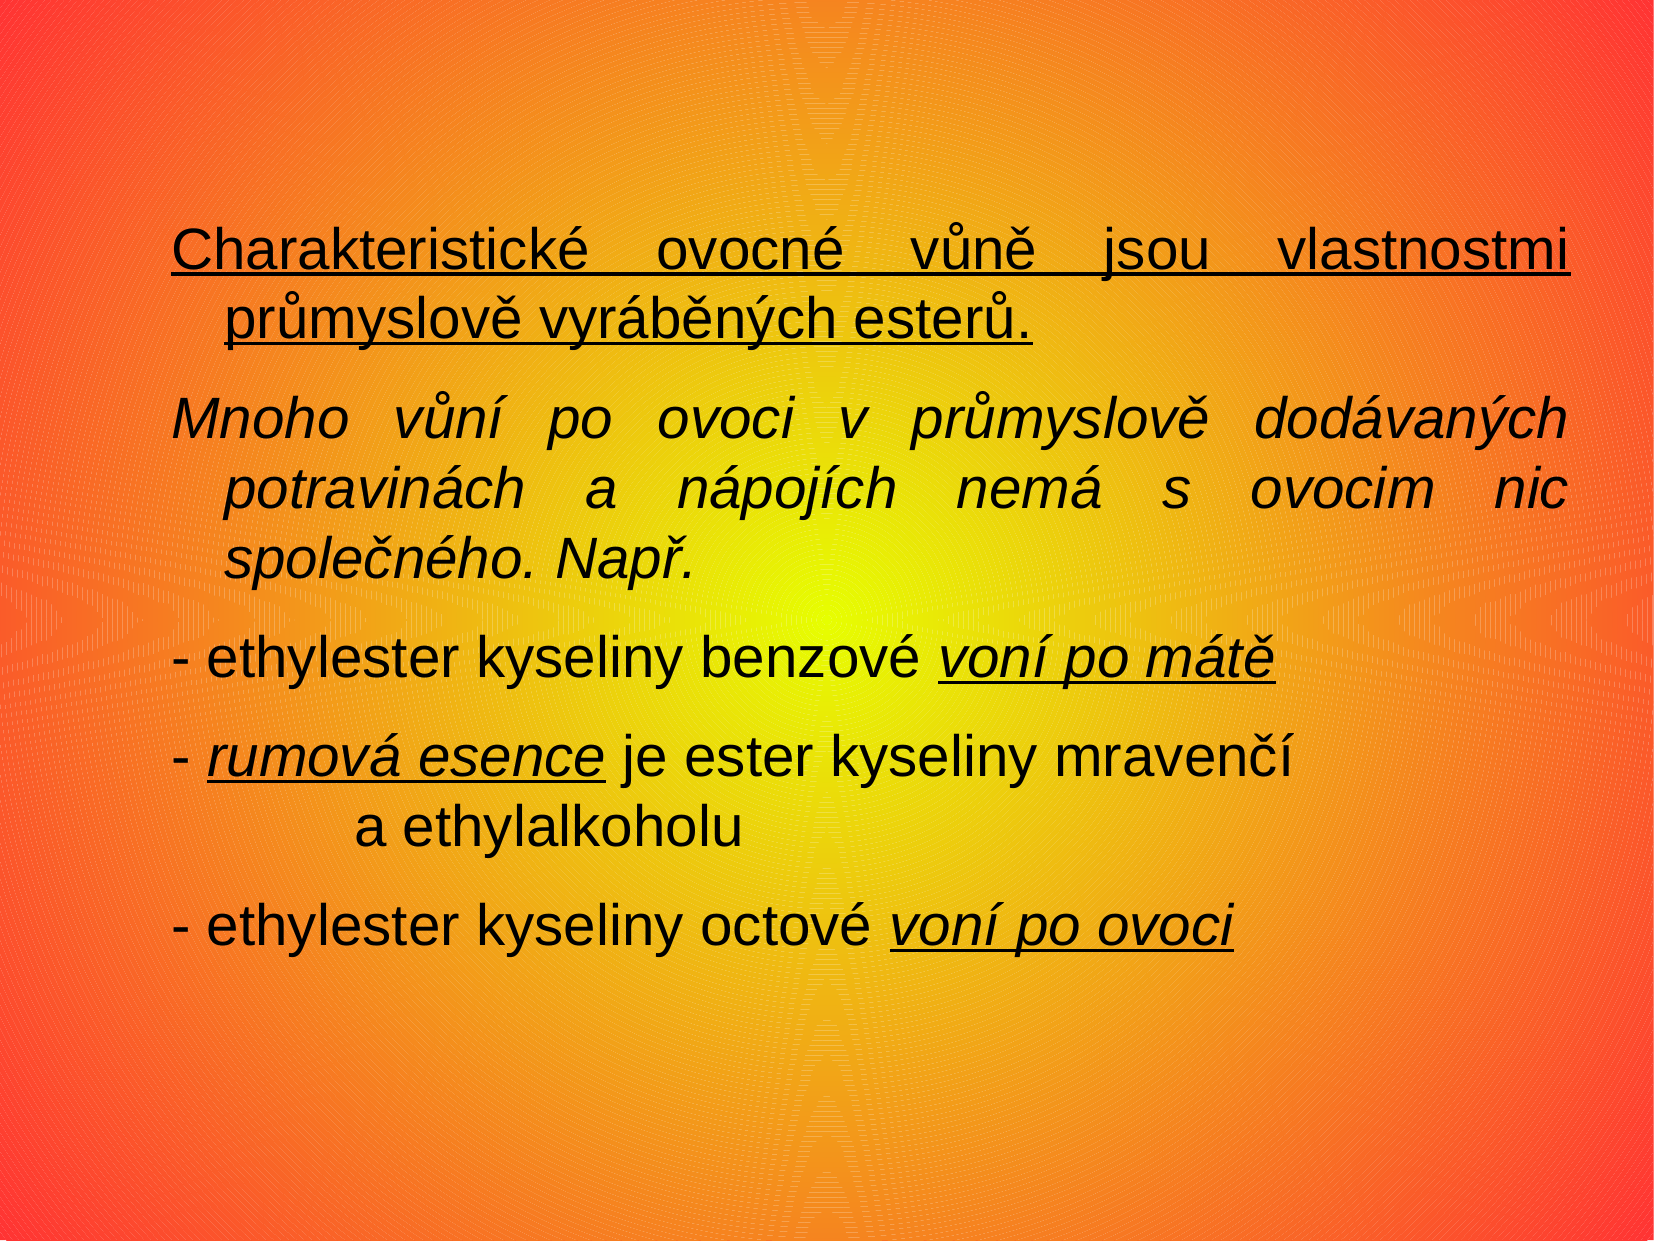

# Charakteristické ovocné vůně jsou vlastnostmi průmyslově vyráběných esterů.
Mnoho vůní po ovoci v průmyslově dodávaných potravinách a nápojích nemá s ovocim nic společného. Např.
- ethylester kyseliny benzové voní po mátě
- rumová esence je ester kyseliny mravenčí a ethylalkoholu
- ethylester kyseliny octové voní po ovoci